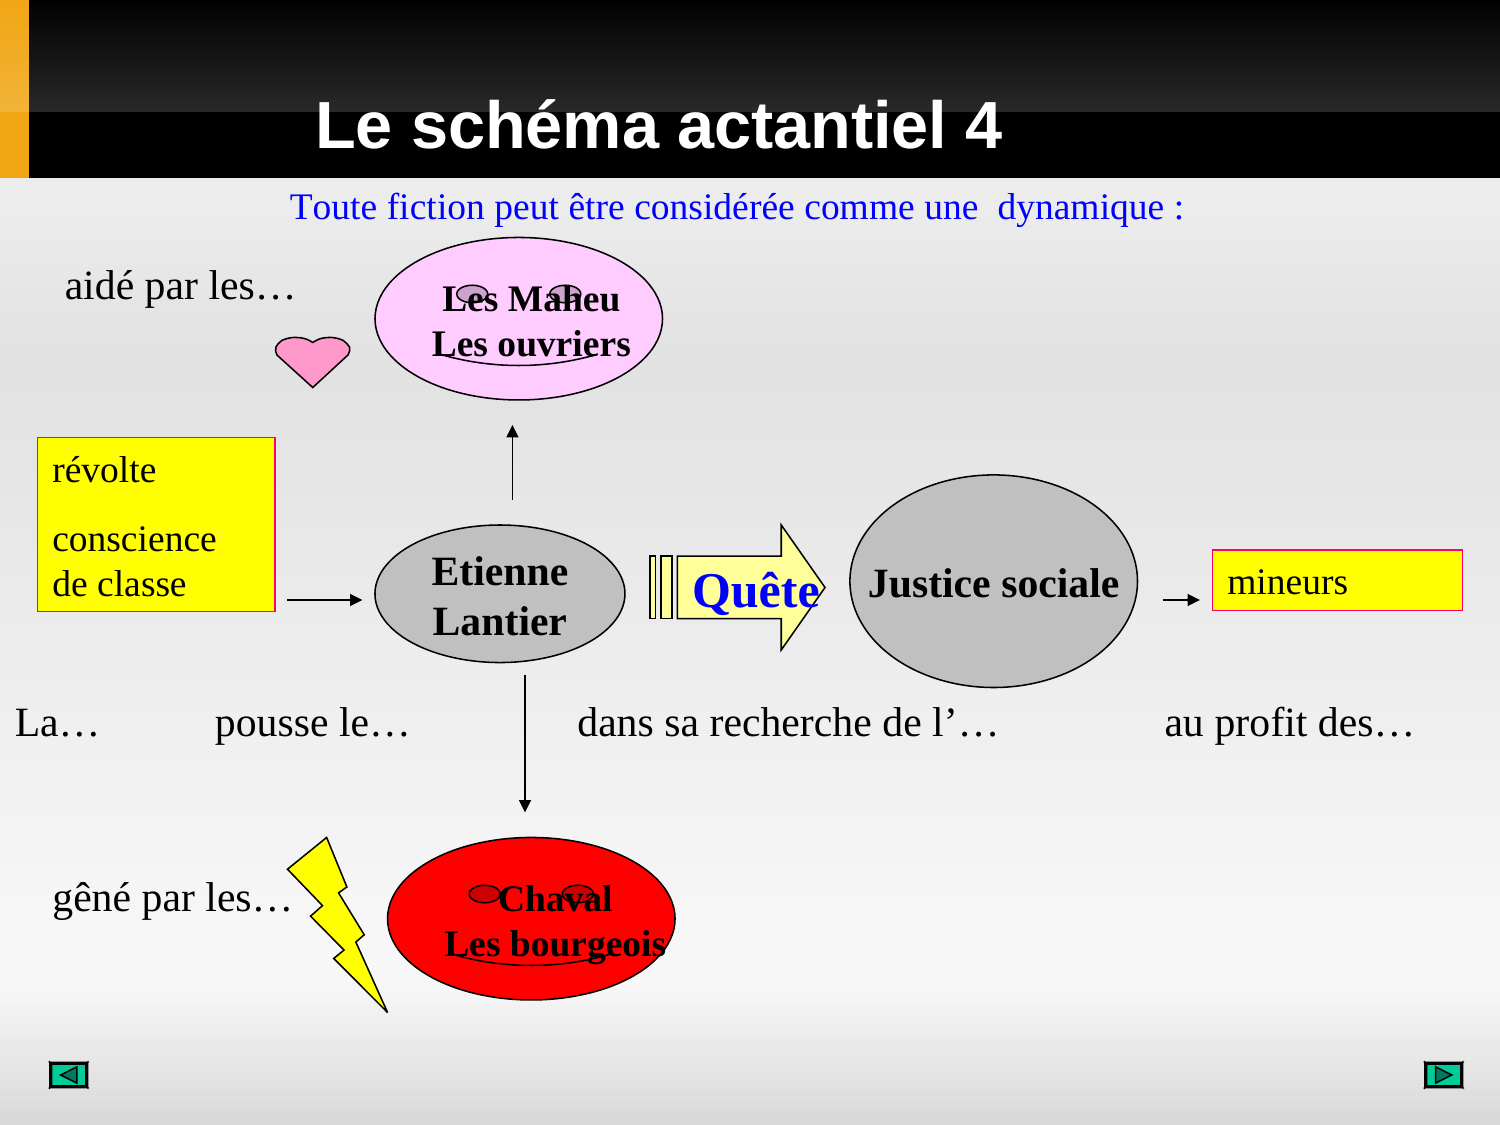

# Le schéma actantiel 4
Toute fiction peut être considérée comme une dynamique :
Les Maheu
Les ouvriers
aidé par les…
révolte
conscience de classe
Justice sociale
Etienne
Lantier
Quête
mineurs
La…
pousse le…
dans sa recherche de l’…
au profit des…
Chaval
Les bourgeois
gêné par les…